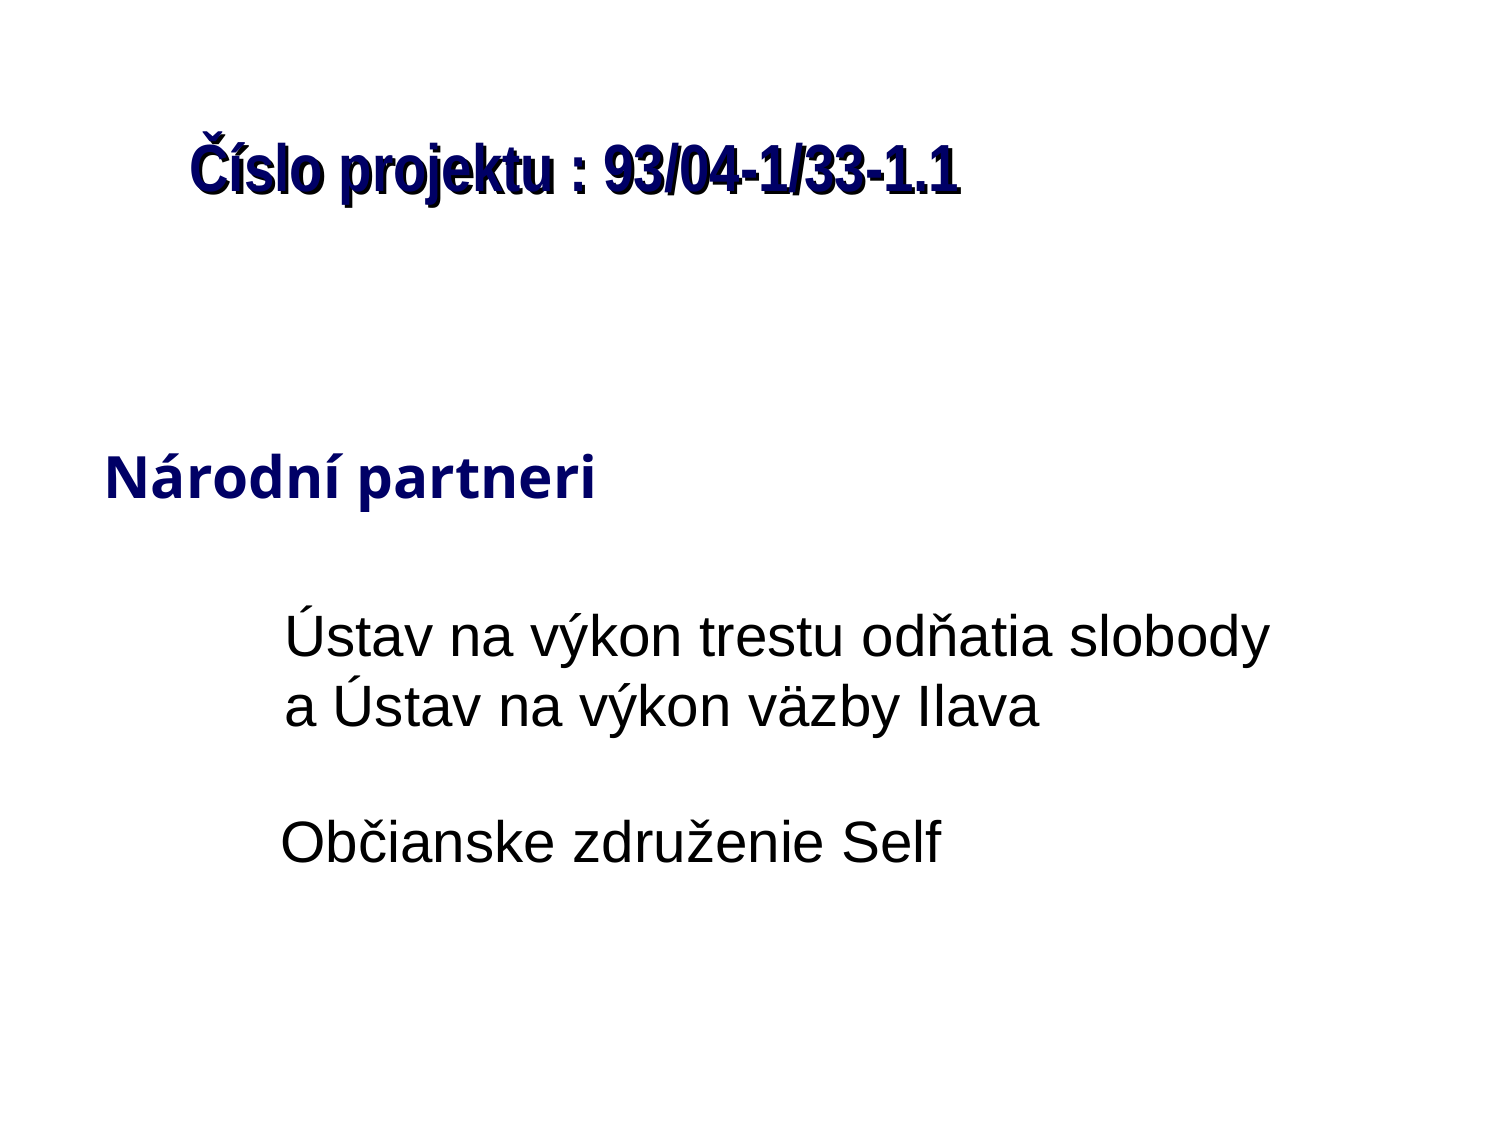

# Číslo projektu : 93/04-1/33-1.1
Národní partneri
Ústav na výkon trestu odňatia slobody
a Ústav na výkon väzby Ilava
Občianske združenie Self
15